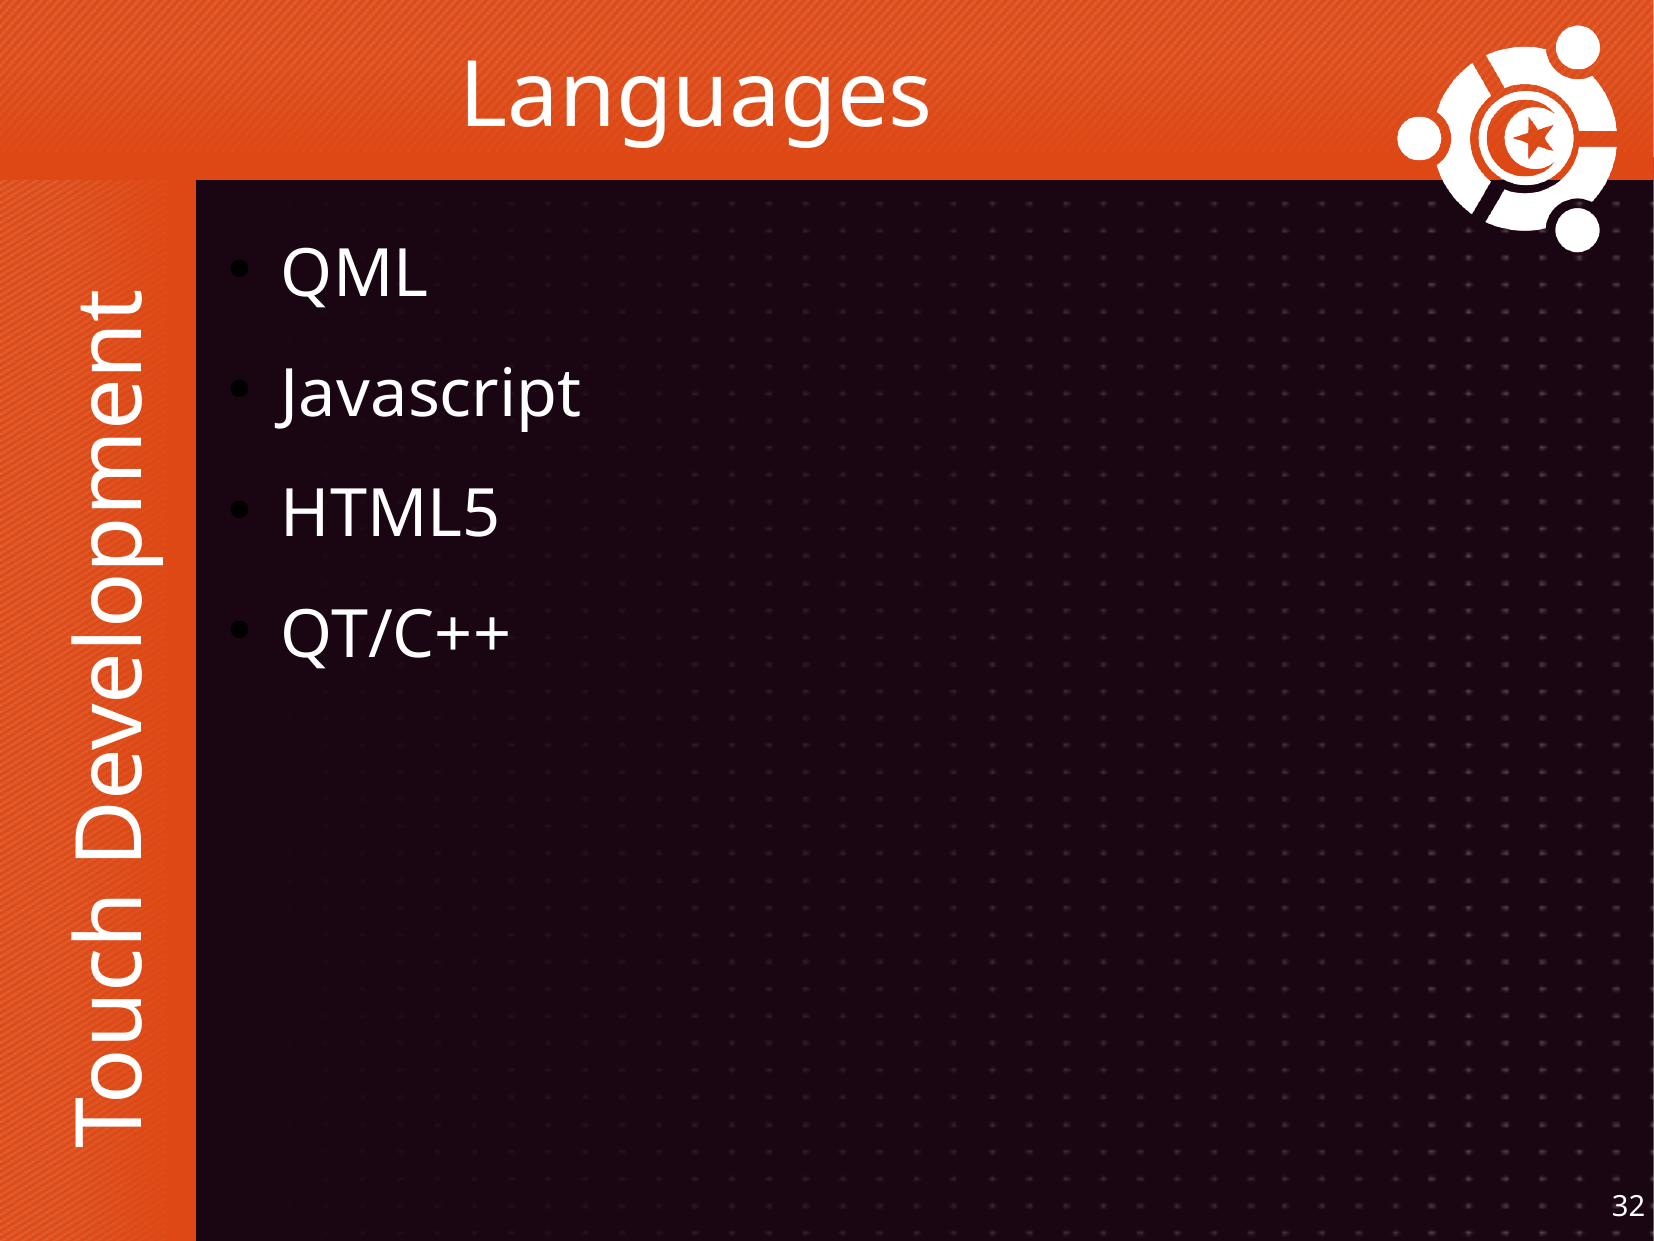

# Languages
QML
Javascript
HTML5
QT/C++
Touch Development
32